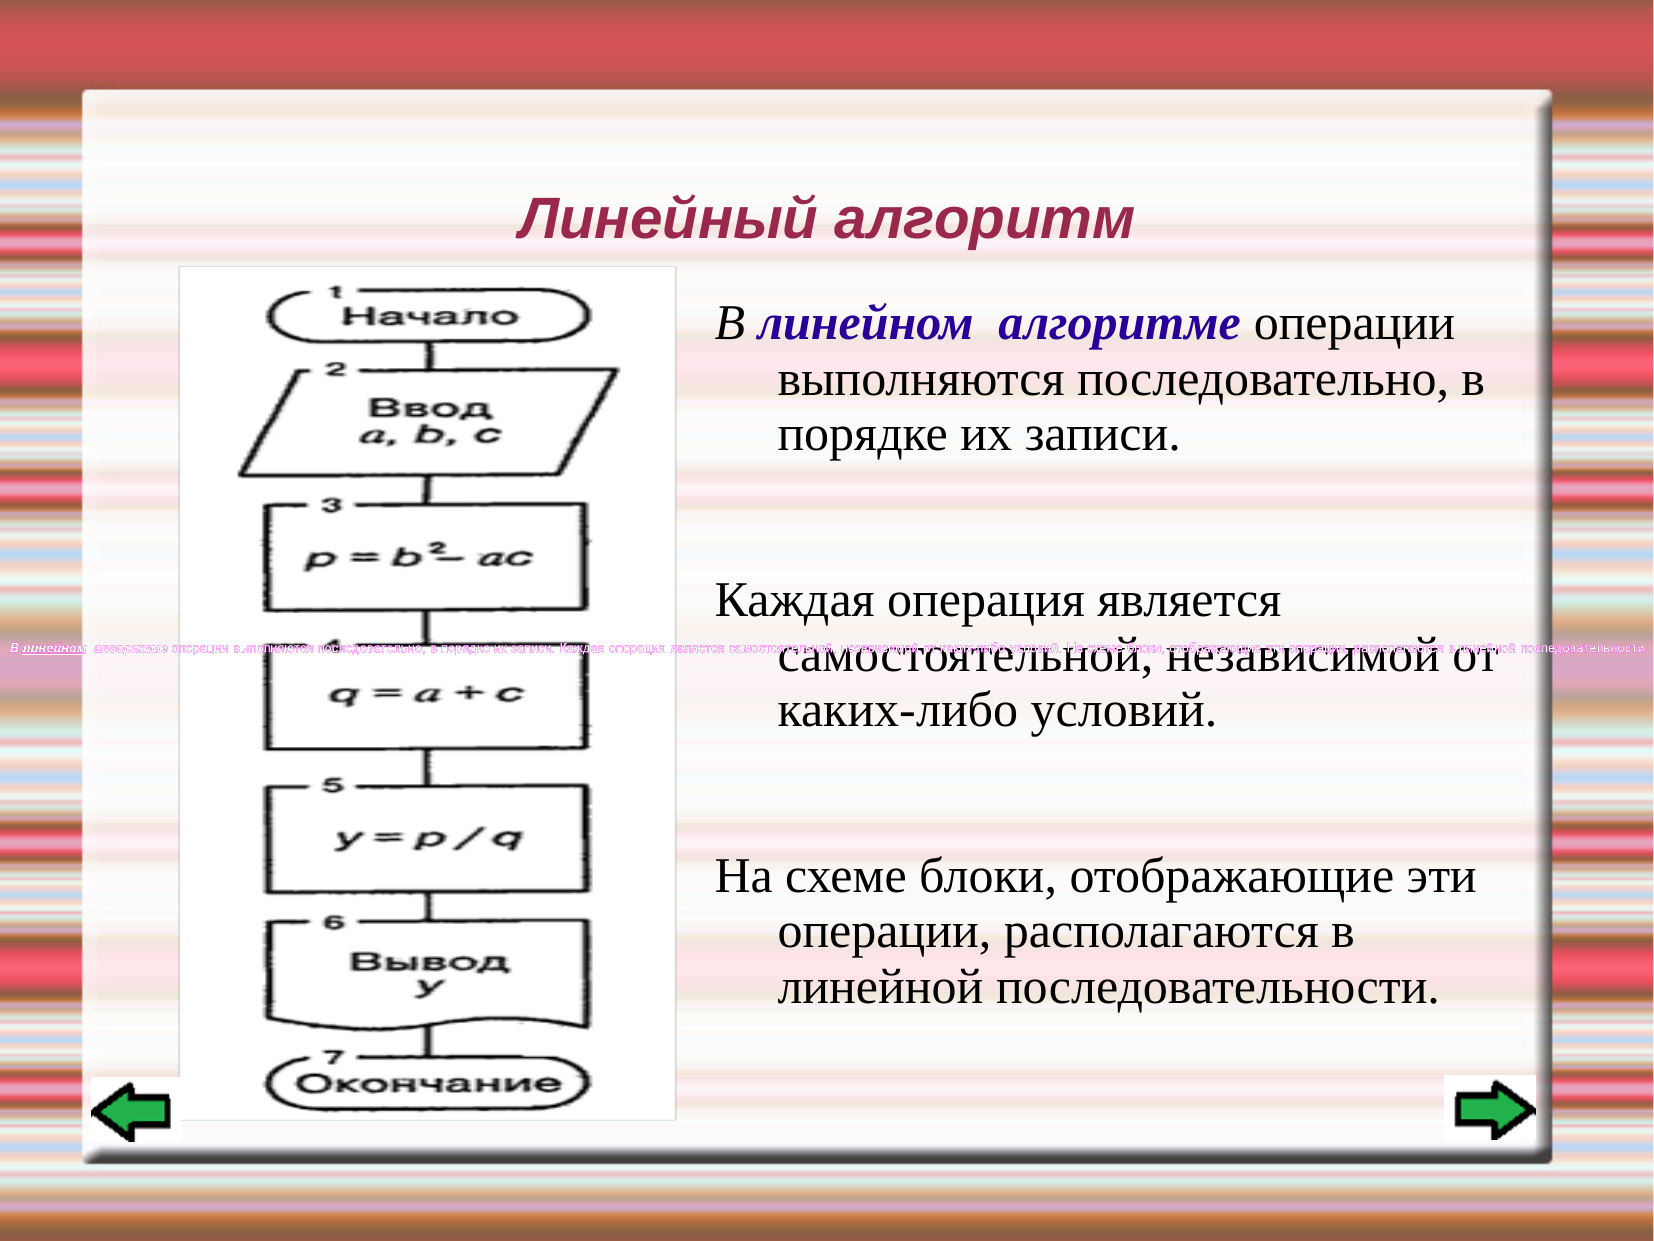

# Линейный алгоритм
В линейном алгоритме операции выполняются последовательно, в порядке их записи.
Каждая операция является самостоятельной, независимой от каких-либо условий.
На схеме блоки, отображающие эти операции, располагаются в линейной последовательности.